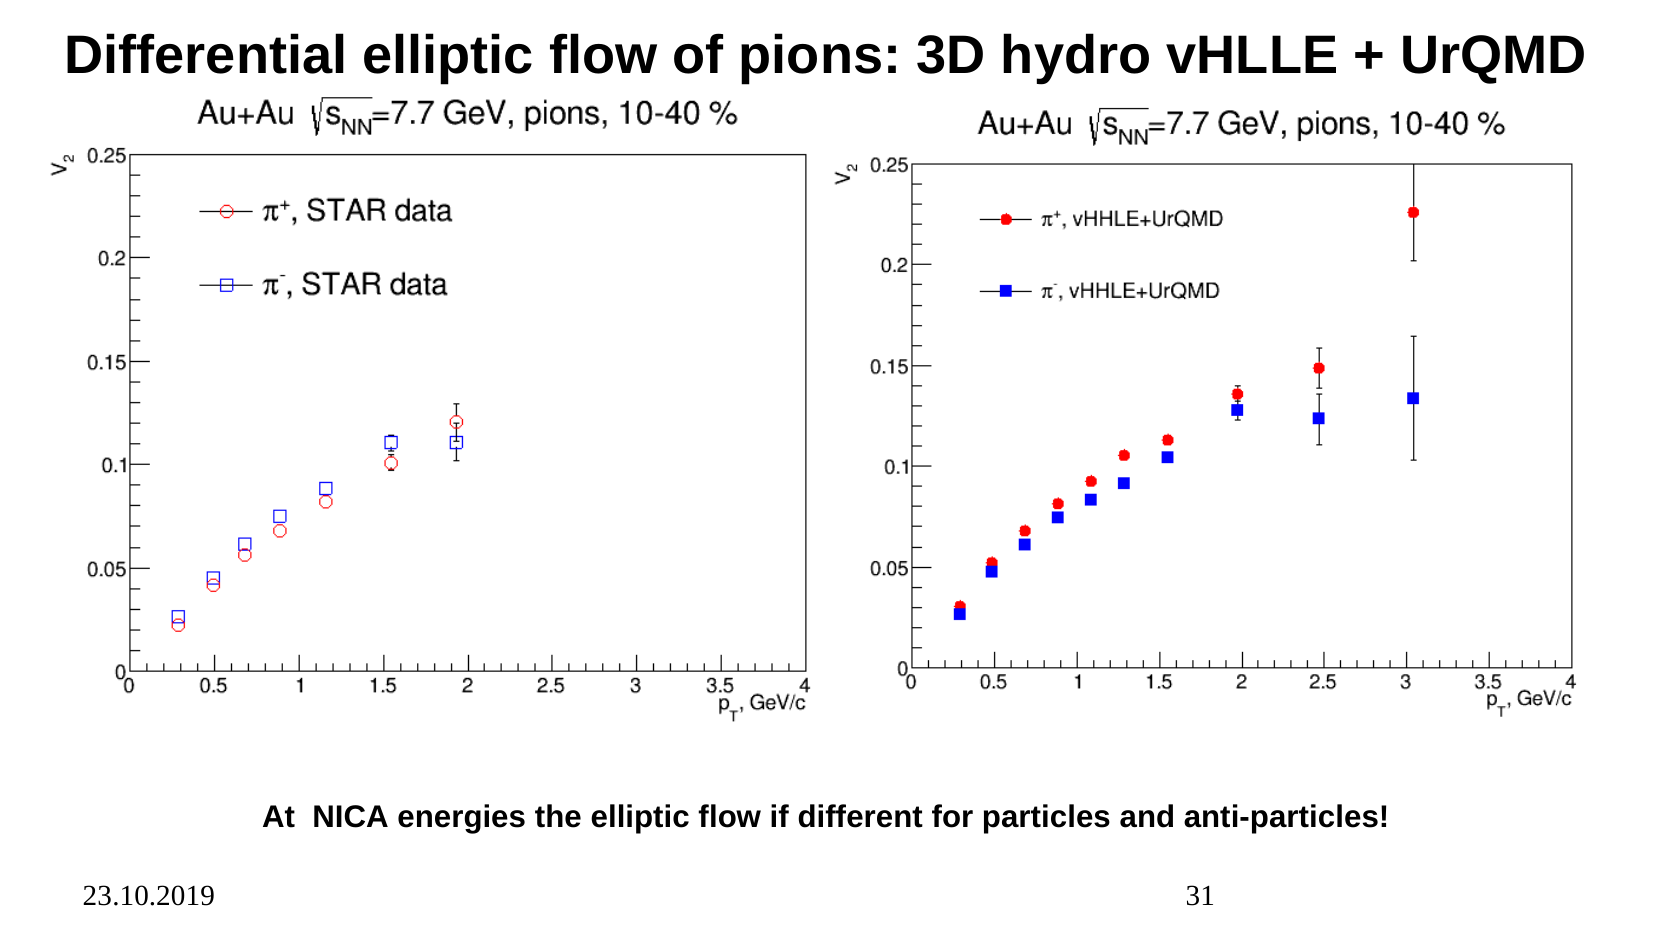

# Differential elliptic flow of pions: 3D hydro vHLLE + UrQMD
At NICA energies the elliptic flow if different for particles and anti-particles!
23.10.2019